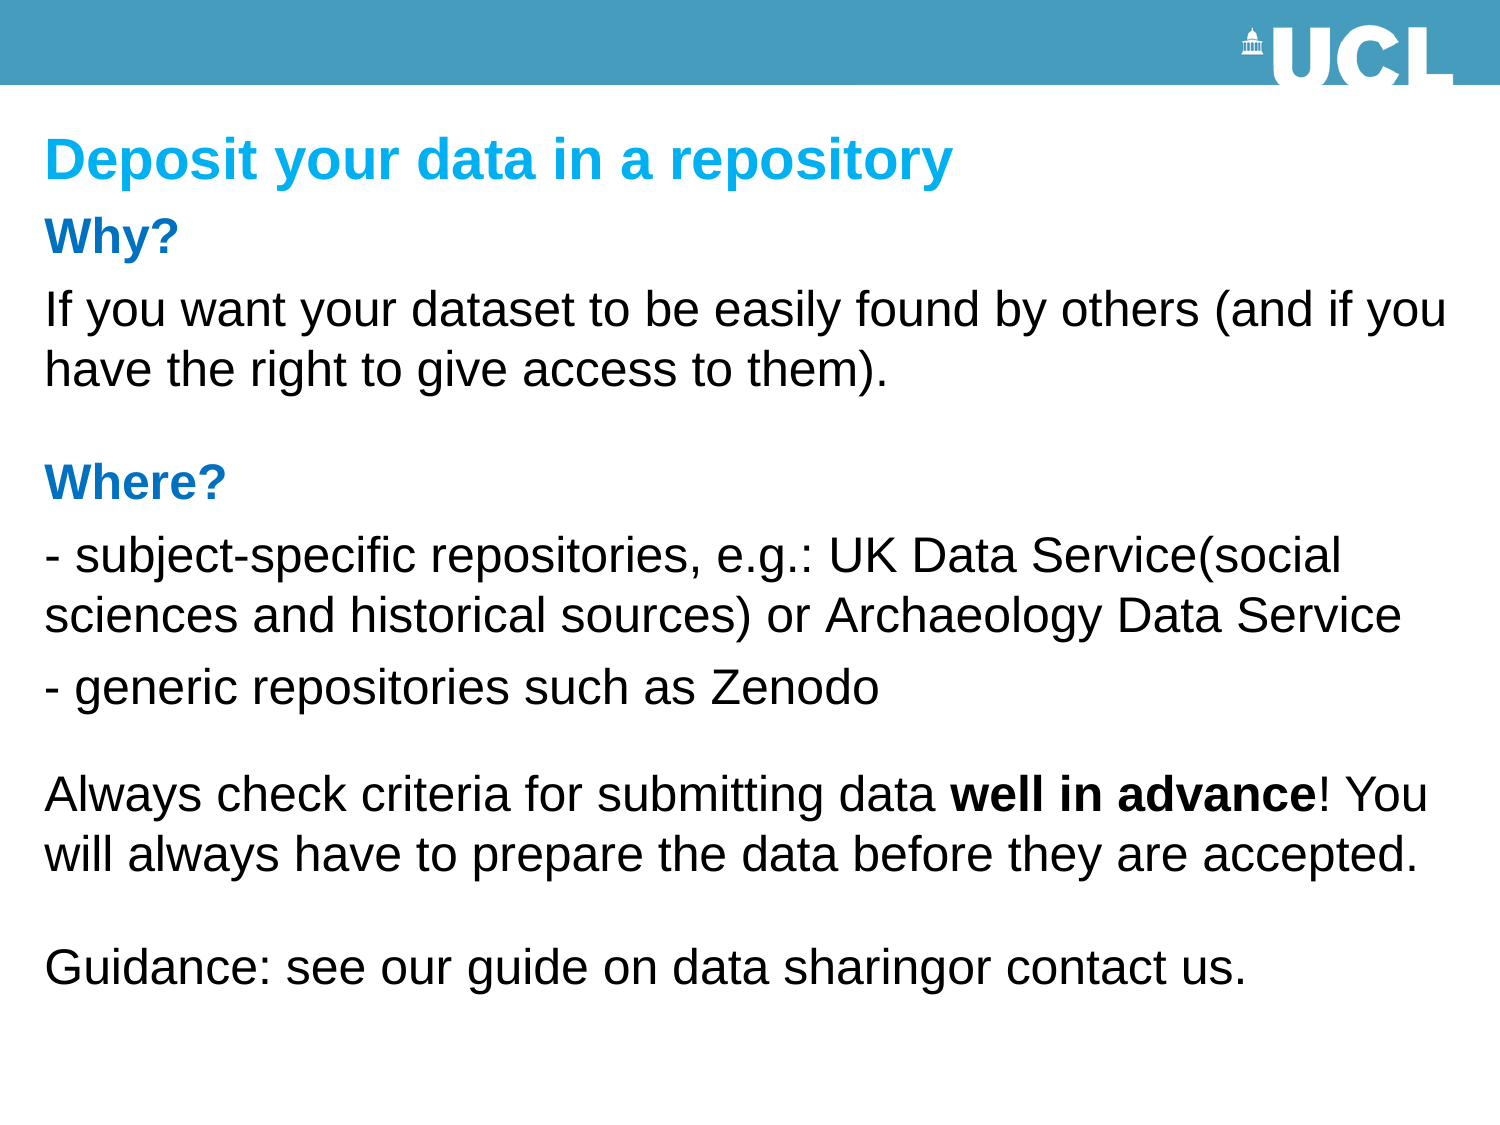

Deposit your data in a repository
Why?
If you want your dataset to be easily found by others (and if you have the right to give access to them).
Where?
- subject-specific repositories, e.g.: UK Data Service(social sciences and historical sources) or Archaeology Data Service
 generic repositories such as Zenodo
Always check criteria for submitting data well in advance! You will always have to prepare the data before they are accepted.
Guidance: see our guide on data sharingor contact us.